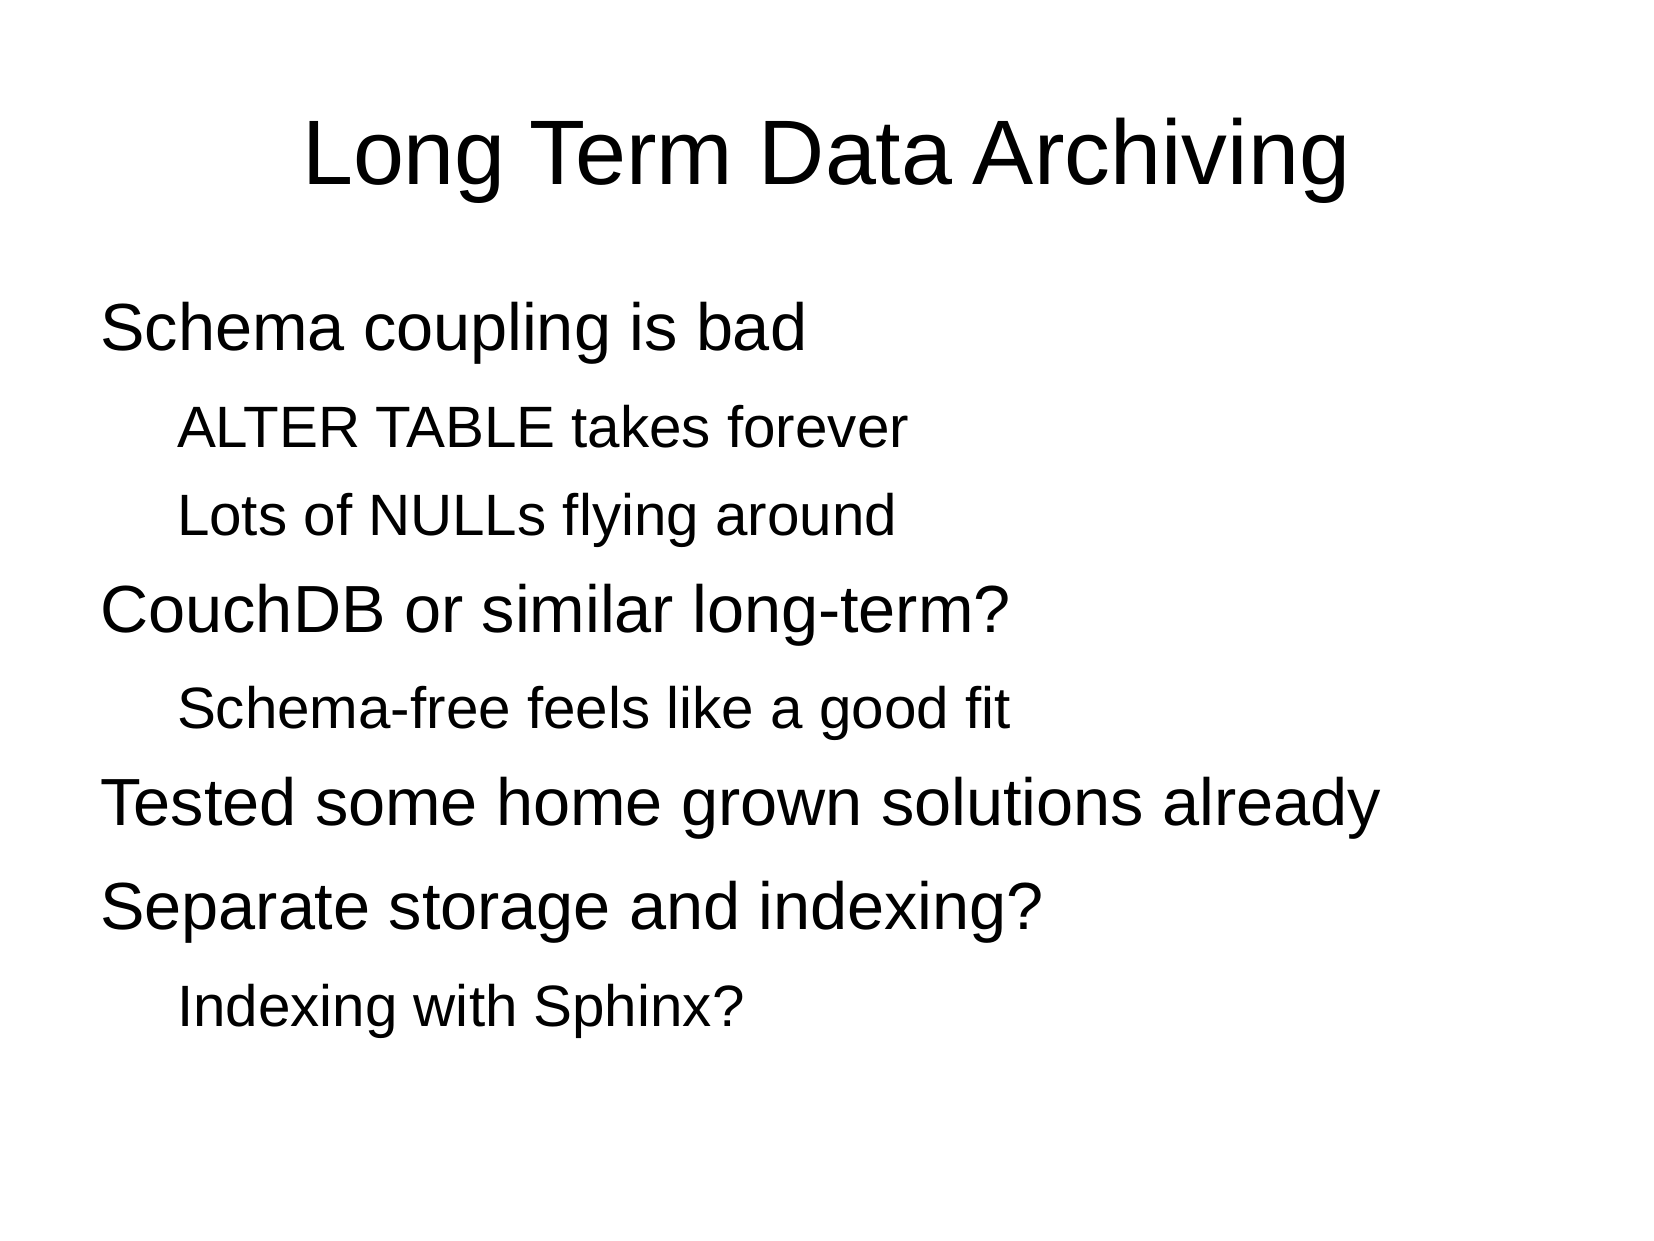

# Long Term Data Archiving
Schema coupling is bad
ALTER TABLE takes forever
Lots of NULLs flying around
CouchDB or similar long-term?
Schema-free feels like a good fit
Tested some home grown solutions already
Separate storage and indexing?
Indexing with Sphinx?